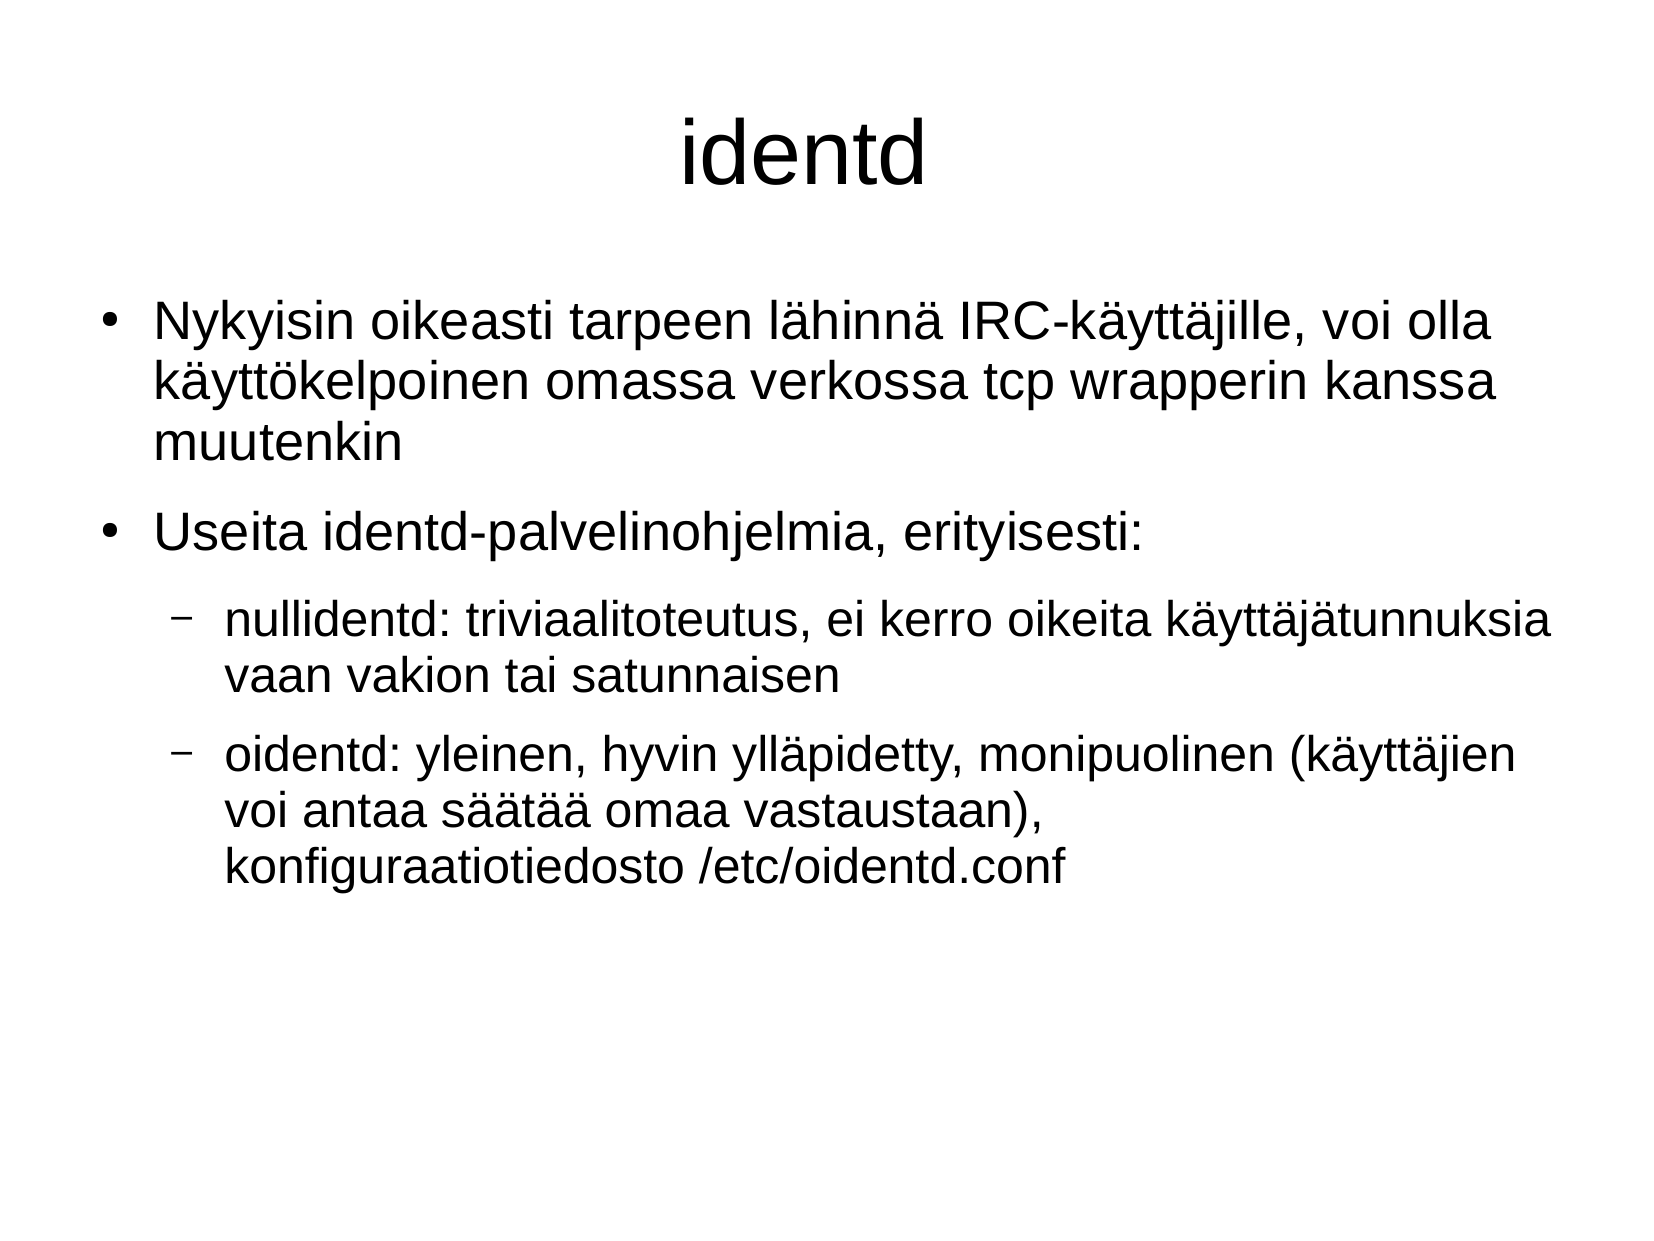

# identd
Nykyisin oikeasti tarpeen lähinnä IRC-käyttäjille, voi olla käyttökelpoinen omassa verkossa tcp wrapperin kanssa muutenkin
Useita identd-palvelinohjelmia, erityisesti:
nullidentd: triviaalitoteutus, ei kerro oikeita käyttäjätunnuksia vaan vakion tai satunnaisen
oidentd: yleinen, hyvin ylläpidetty, monipuolinen (käyttäjien voi antaa säätää omaa vastaustaan), konfiguraatiotiedosto /etc/oidentd.conf